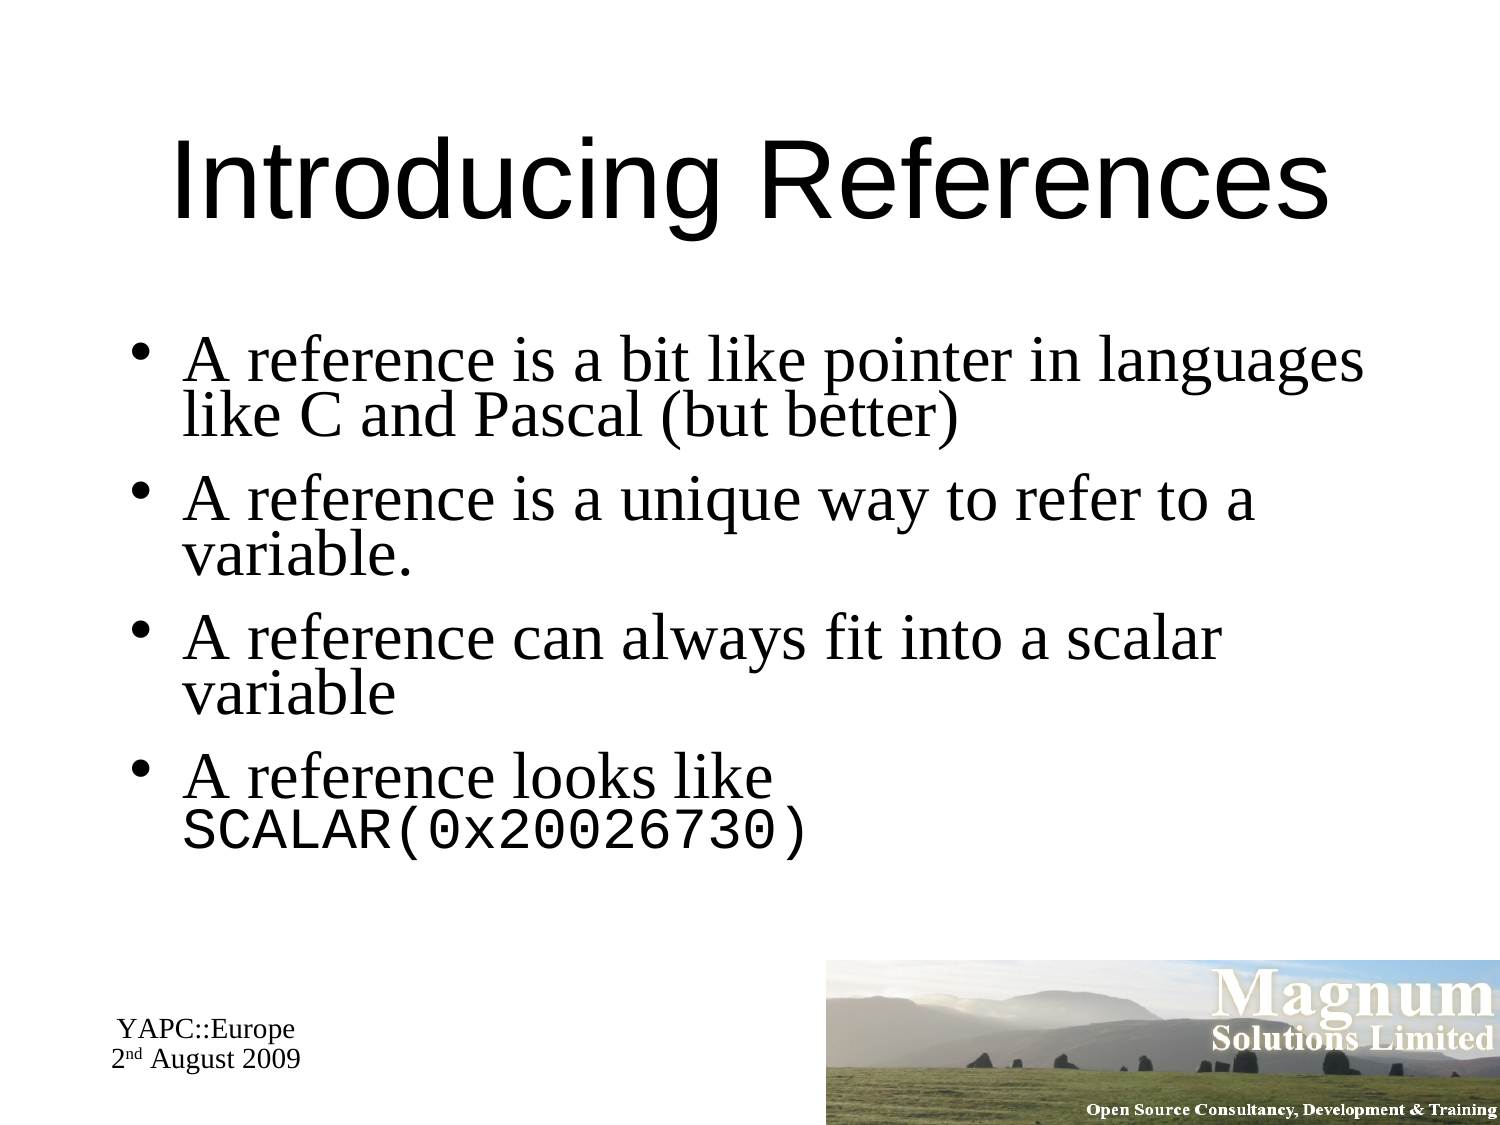

# Introducing References
A reference is a bit like pointer in languages like C and Pascal (but better)
A reference is a unique way to refer to a variable.
A reference can always fit into a scalar variable
A reference looks like SCALAR(0x20026730)